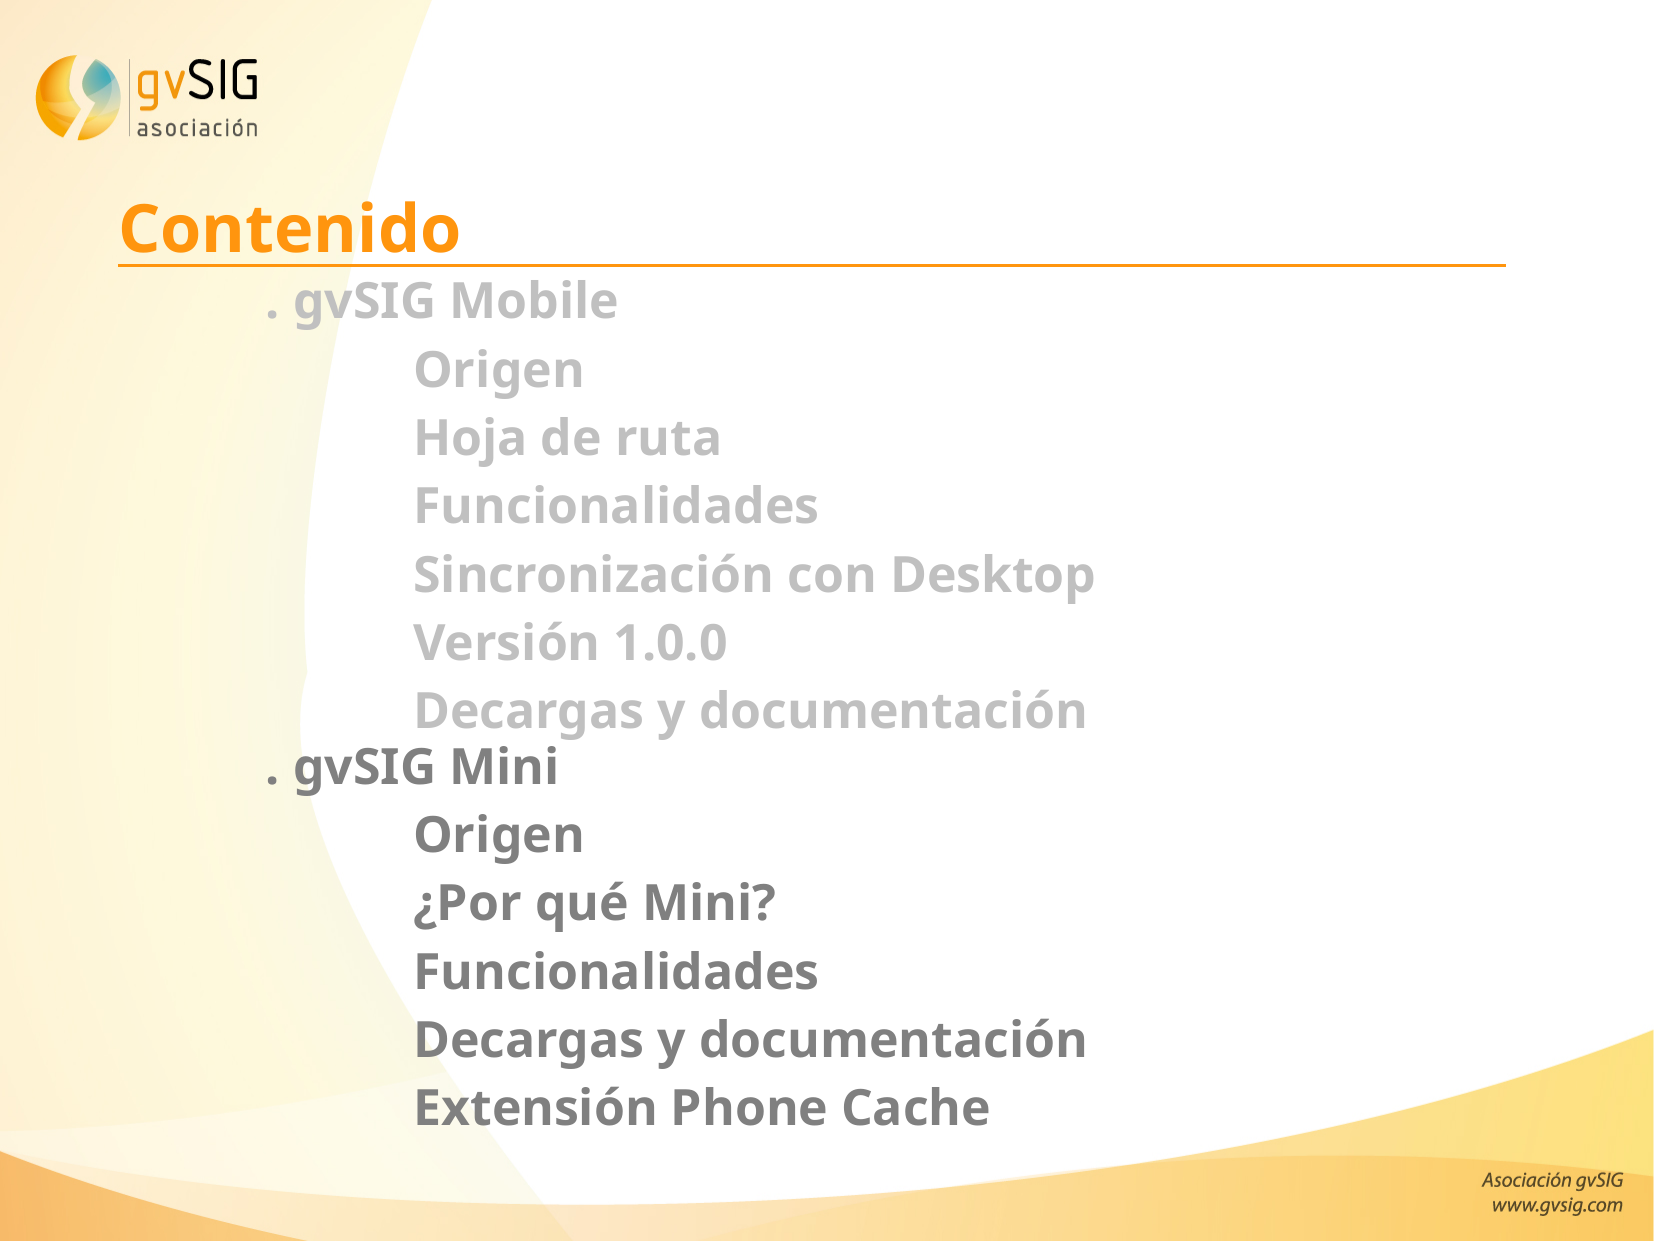

# Contenido
. gvSIG Mobile
		Origen
		Hoja de ruta
		Funcionalidades
		Sincronización con Desktop
		Versión 1.0.0
		Decargas y documentación
. gvSIG Mini
		Origen
		¿Por qué Mini?
		Funcionalidades
		Decargas y documentación
		Extensión Phone Cache